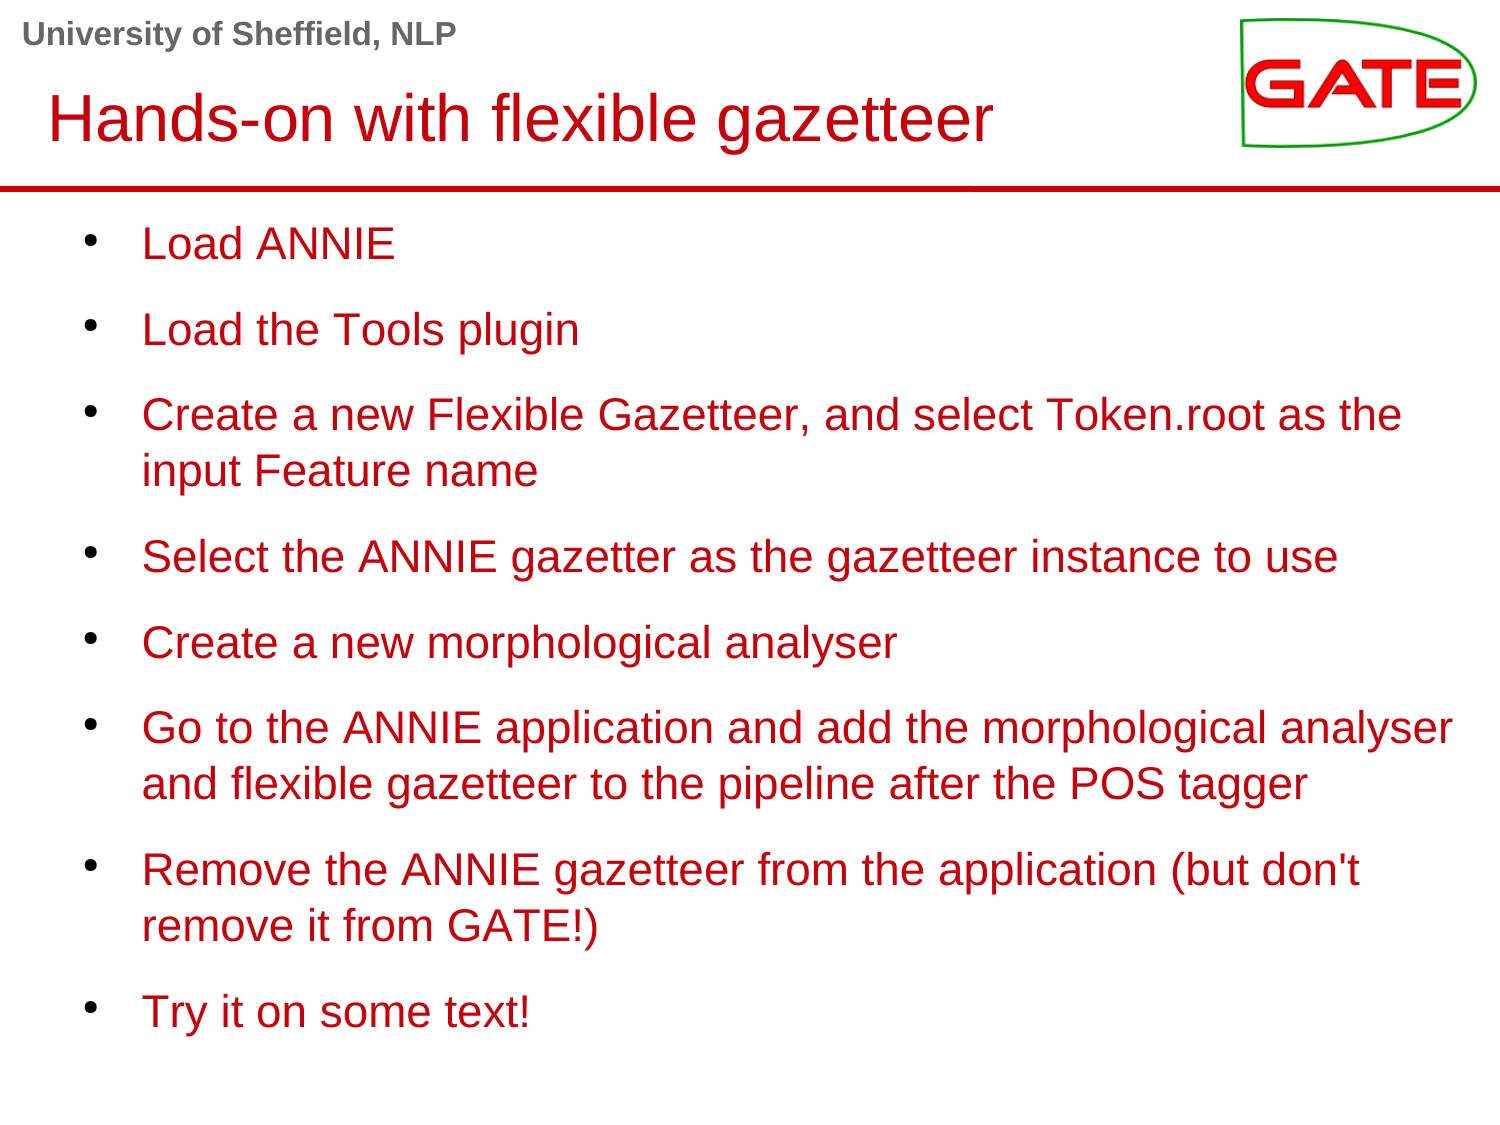

# Hands-on with flexible gazetteer
Load ANNIE
Load the Tools plugin
Create a new Flexible Gazetteer, and select Token.root as the input Feature name
Select the ANNIE gazetter as the gazetteer instance to use
Create a new morphological analyser
Go to the ANNIE application and add the morphological analyser and flexible gazetteer to the pipeline after the POS tagger
Remove the ANNIE gazetteer from the application (but don't remove it from GATE!)
Try it on some text!